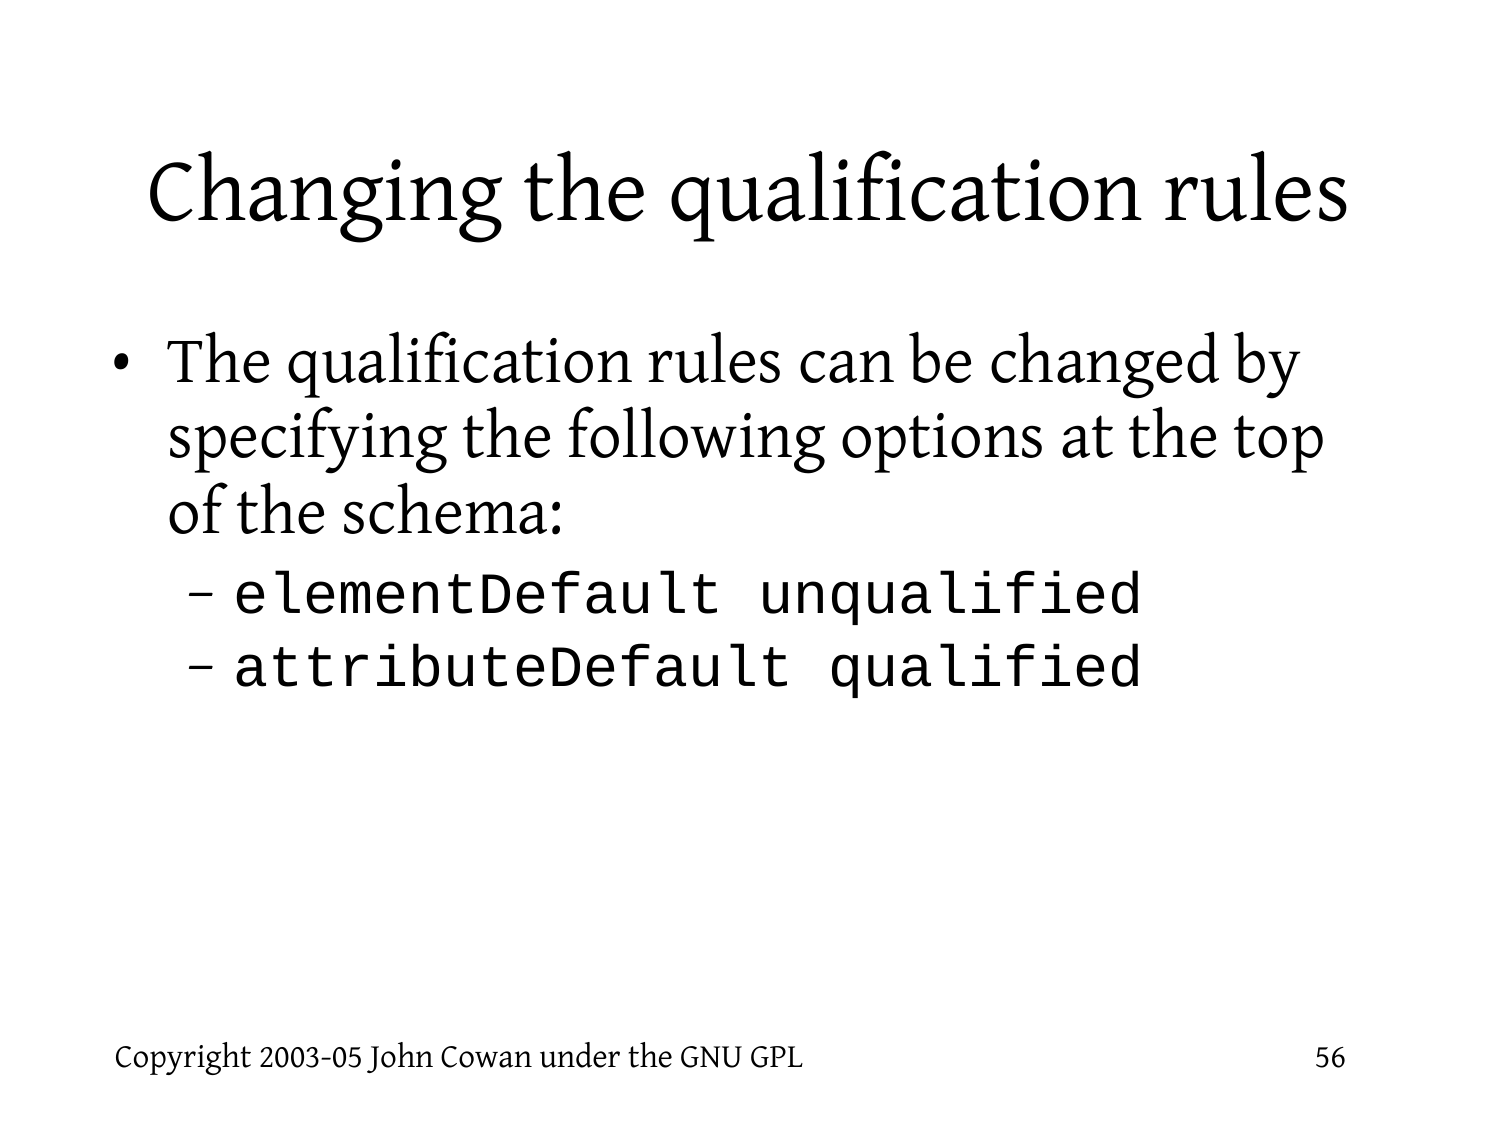

# Changing the qualification rules
The qualification rules can be changed by specifying the following options at the top of the schema:
elementDefault unqualified
attributeDefault qualified